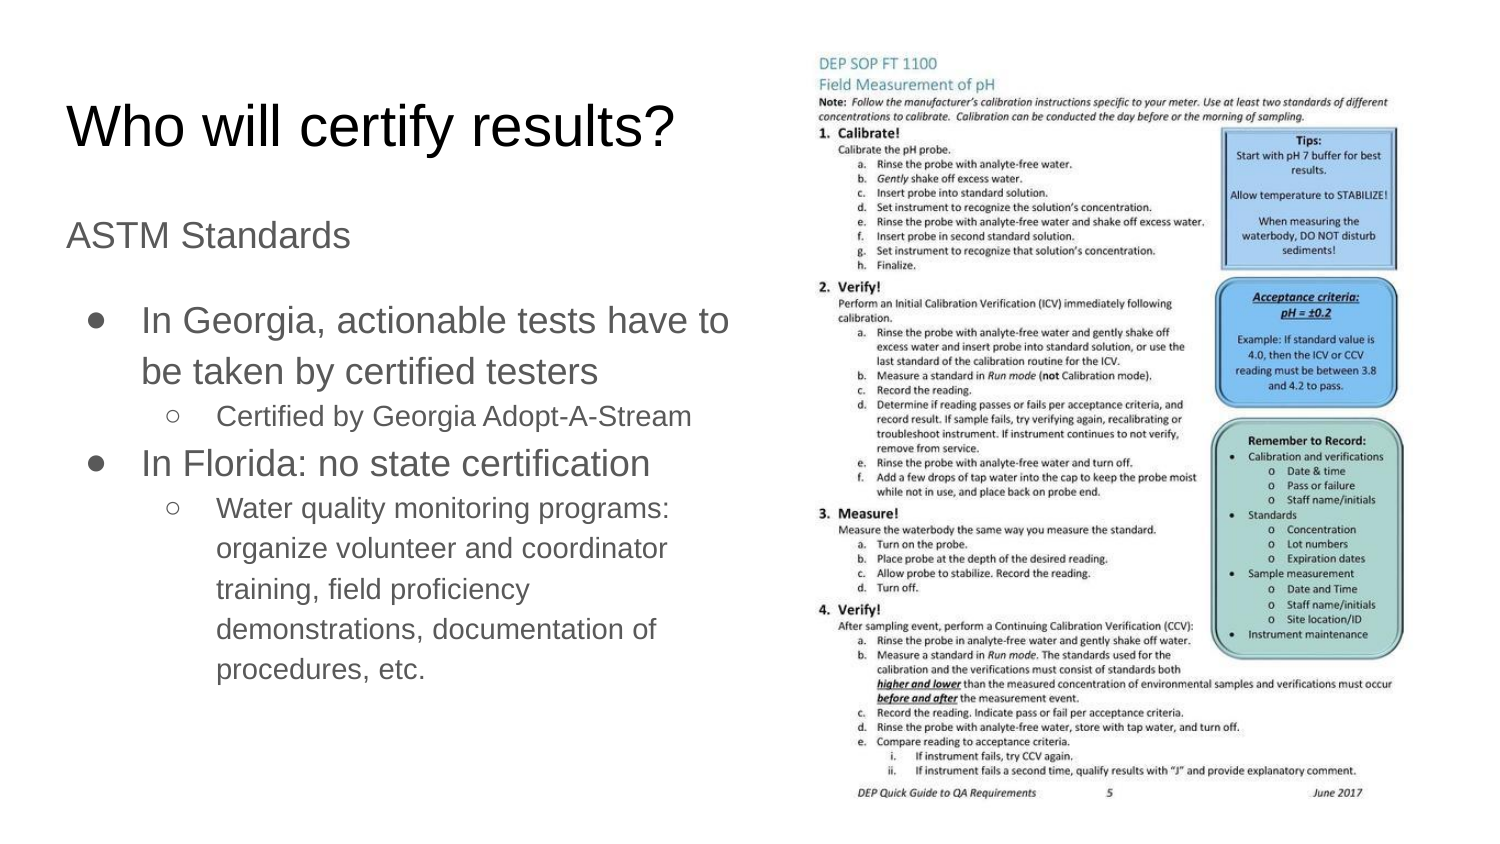

# Who will certify results?
ASTM Standards
In Georgia, actionable tests have to be taken by certified testers
Certified by Georgia Adopt-A-Stream
In Florida: no state certification
Water quality monitoring programs: organize volunteer and coordinator training, field proficiency demonstrations, documentation of procedures, etc.